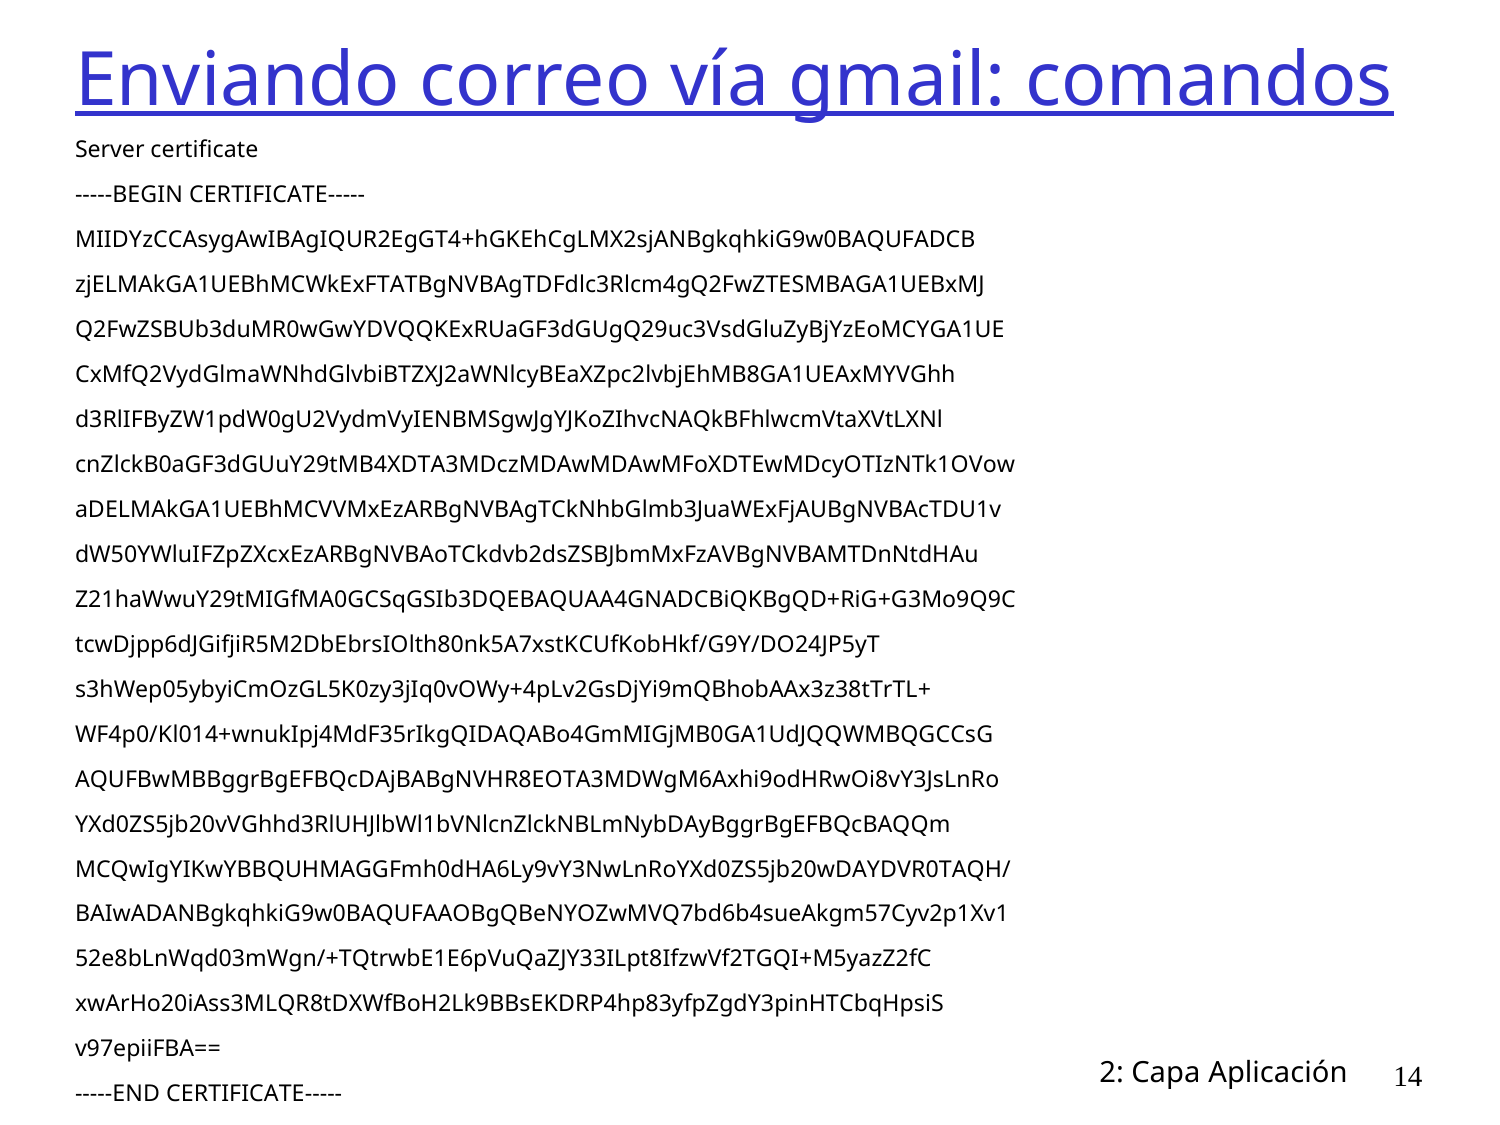

# Enviando correo vía gmail: comandos
Server certificate
-----BEGIN CERTIFICATE-----
MIIDYzCCAsygAwIBAgIQUR2EgGT4+hGKEhCgLMX2sjANBgkqhkiG9w0BAQUFADCB
zjELMAkGA1UEBhMCWkExFTATBgNVBAgTDFdlc3Rlcm4gQ2FwZTESMBAGA1UEBxMJ
Q2FwZSBUb3duMR0wGwYDVQQKExRUaGF3dGUgQ29uc3VsdGluZyBjYzEoMCYGA1UE
CxMfQ2VydGlmaWNhdGlvbiBTZXJ2aWNlcyBEaXZpc2lvbjEhMB8GA1UEAxMYVGhh
d3RlIFByZW1pdW0gU2VydmVyIENBMSgwJgYJKoZIhvcNAQkBFhlwcmVtaXVtLXNl
cnZlckB0aGF3dGUuY29tMB4XDTA3MDczMDAwMDAwMFoXDTEwMDcyOTIzNTk1OVow
aDELMAkGA1UEBhMCVVMxEzARBgNVBAgTCkNhbGlmb3JuaWExFjAUBgNVBAcTDU1v
dW50YWluIFZpZXcxEzARBgNVBAoTCkdvb2dsZSBJbmMxFzAVBgNVBAMTDnNtdHAu
Z21haWwuY29tMIGfMA0GCSqGSIb3DQEBAQUAA4GNADCBiQKBgQD+RiG+G3Mo9Q9C
tcwDjpp6dJGifjiR5M2DbEbrsIOlth80nk5A7xstKCUfKobHkf/G9Y/DO24JP5yT
s3hWep05ybyiCmOzGL5K0zy3jIq0vOWy+4pLv2GsDjYi9mQBhobAAx3z38tTrTL+
WF4p0/Kl014+wnukIpj4MdF35rIkgQIDAQABo4GmMIGjMB0GA1UdJQQWMBQGCCsG
AQUFBwMBBggrBgEFBQcDAjBABgNVHR8EOTA3MDWgM6Axhi9odHRwOi8vY3JsLnRo
YXd0ZS5jb20vVGhhd3RlUHJlbWl1bVNlcnZlckNBLmNybDAyBggrBgEFBQcBAQQm
MCQwIgYIKwYBBQUHMAGGFmh0dHA6Ly9vY3NwLnRoYXd0ZS5jb20wDAYDVR0TAQH/
BAIwADANBgkqhkiG9w0BAQUFAAOBgQBeNYOZwMVQ7bd6b4sueAkgm57Cyv2p1Xv1
52e8bLnWqd03mWgn/+TQtrwbE1E6pVuQaZJY33ILpt8IfzwVf2TGQI+M5yazZ2fC
xwArHo20iAss3MLQR8tDXWfBoH2Lk9BBsEKDRP4hp83yfpZgdY3pinHTCbqHpsiS
v97epiiFBA==
-----END CERTIFICATE-----